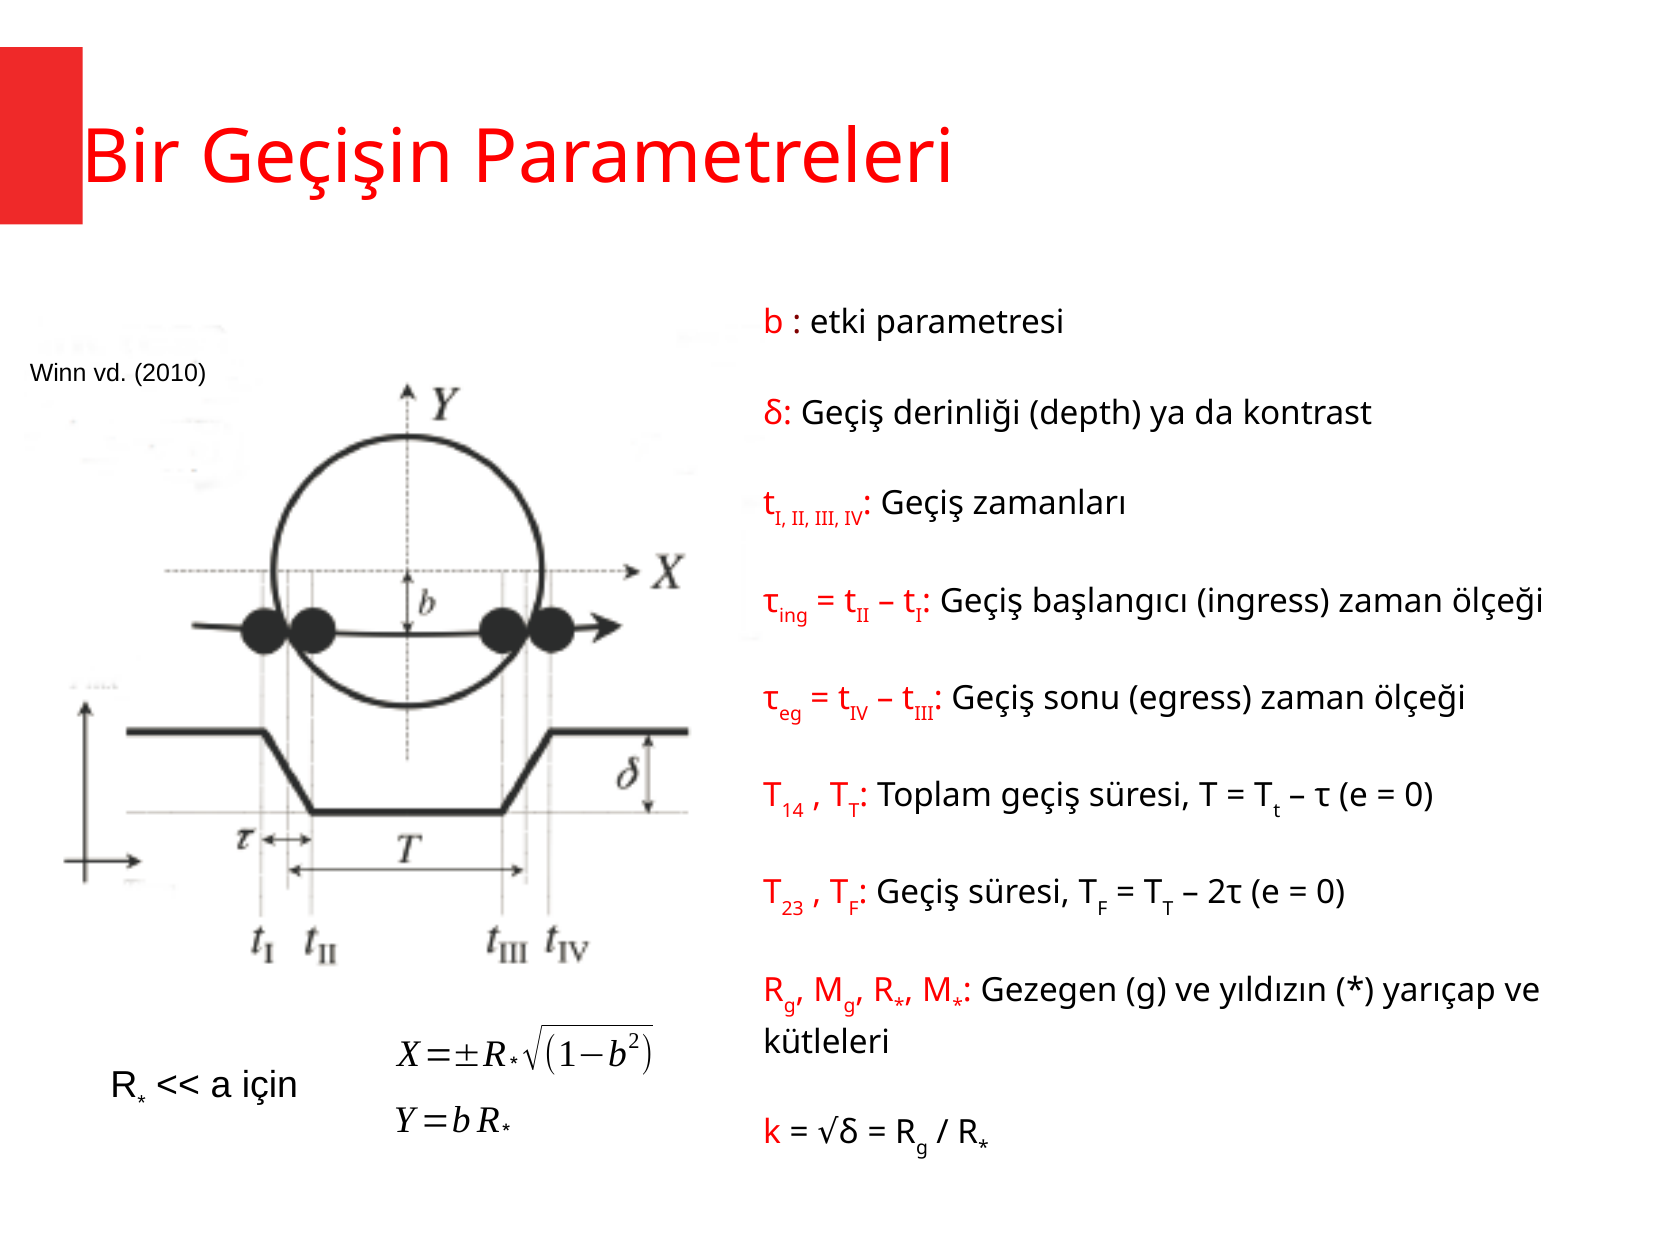

# Bir Geçişin Parametreleri
b : etki parametresi
δ: Geçiş derinliği (depth) ya da kontrast
tI, II, III, IV: Geçiş zamanları
τing = tII – tI: Geçiş başlangıcı (ingress) zaman ölçeği
τeg = tIV – tIII: Geçiş sonu (egress) zaman ölçeği
T14 , TT: Toplam geçiş süresi, T = Tt – τ (e = 0)
T23 , TF: Geçiş süresi, TF = TT – 2τ (e = 0)
Rg, Mg, R*, M*: Gezegen (g) ve yıldızın (*) yarıçap ve kütleleri
k = √δ = Rg / R*
Winn vd. (2010)
R* << a için